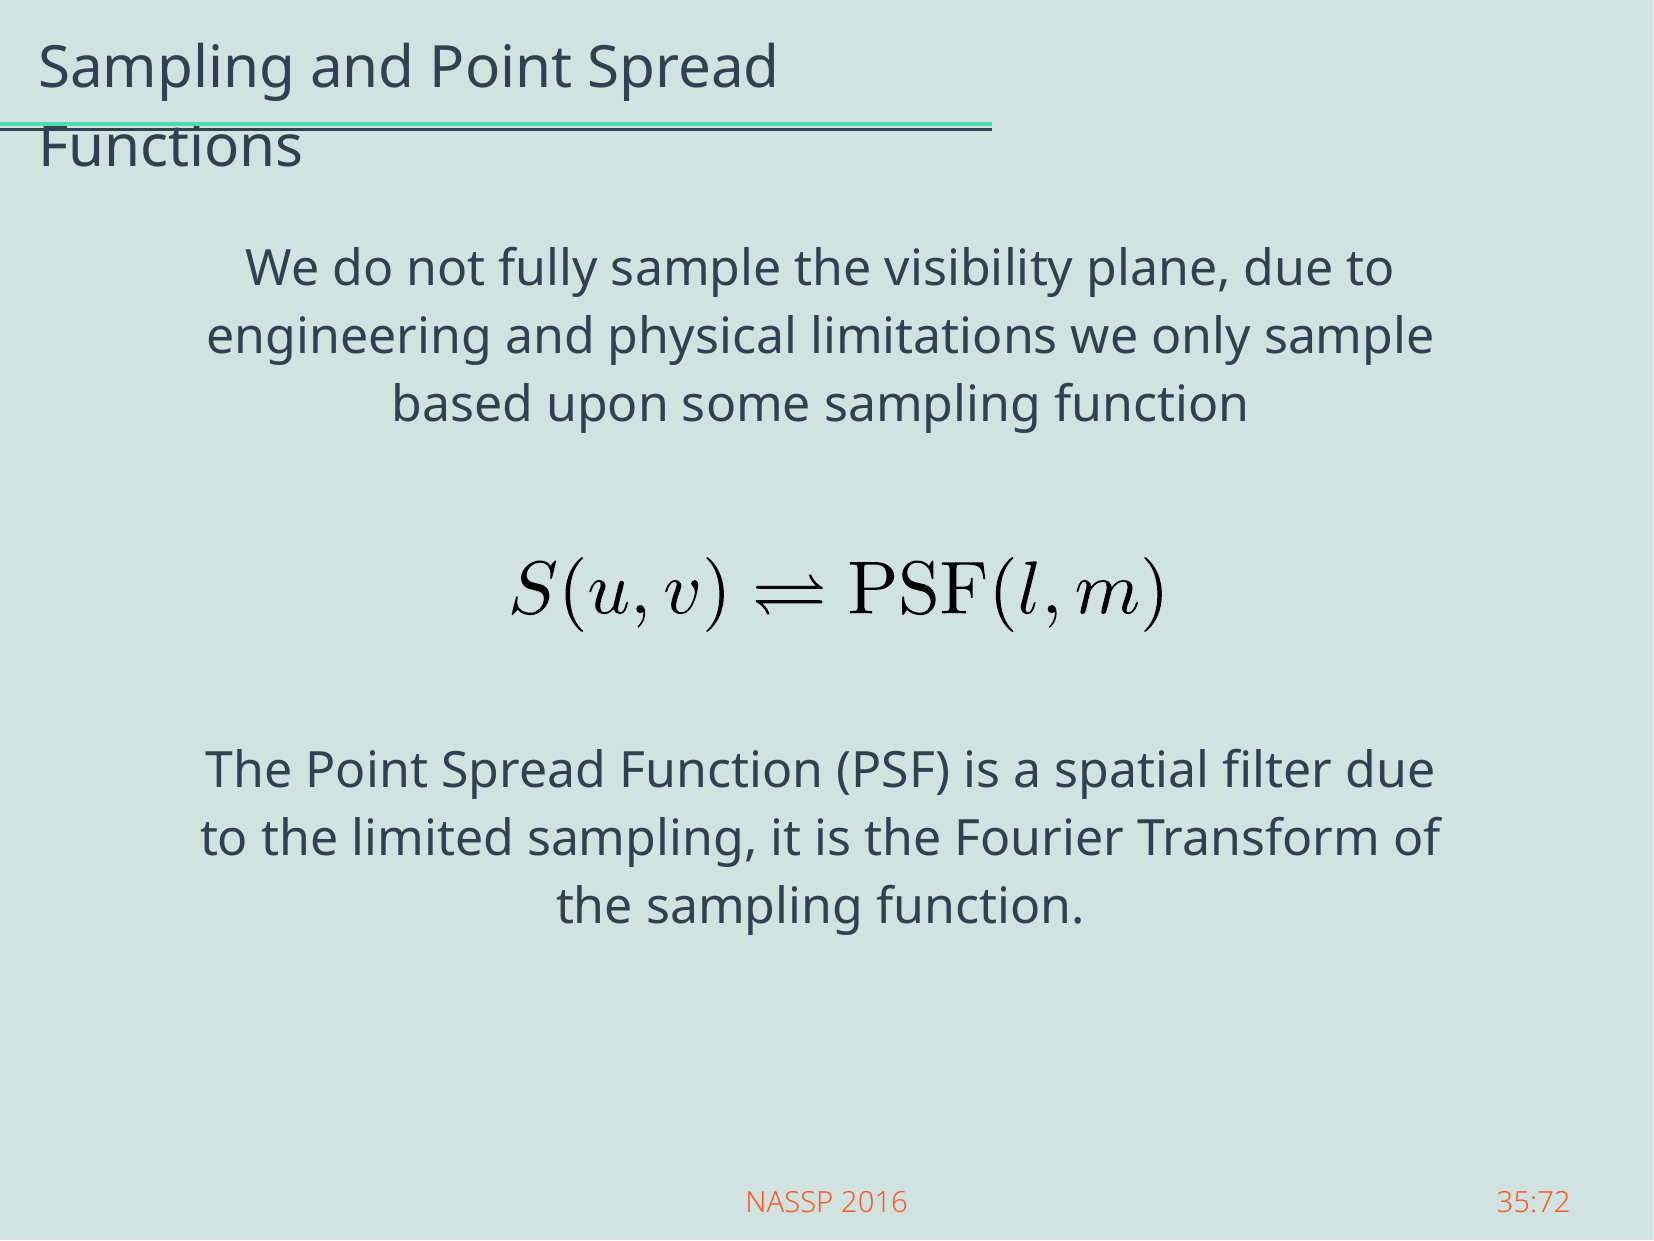

Sampling and Point Spread Functions
We do not fully sample the visibility plane, due to engineering and physical limitations we only sample based upon some sampling function
The Point Spread Function (PSF) is a spatial filter due to the limited sampling, it is the Fourier Transform of the sampling function.
NASSP 2016
35